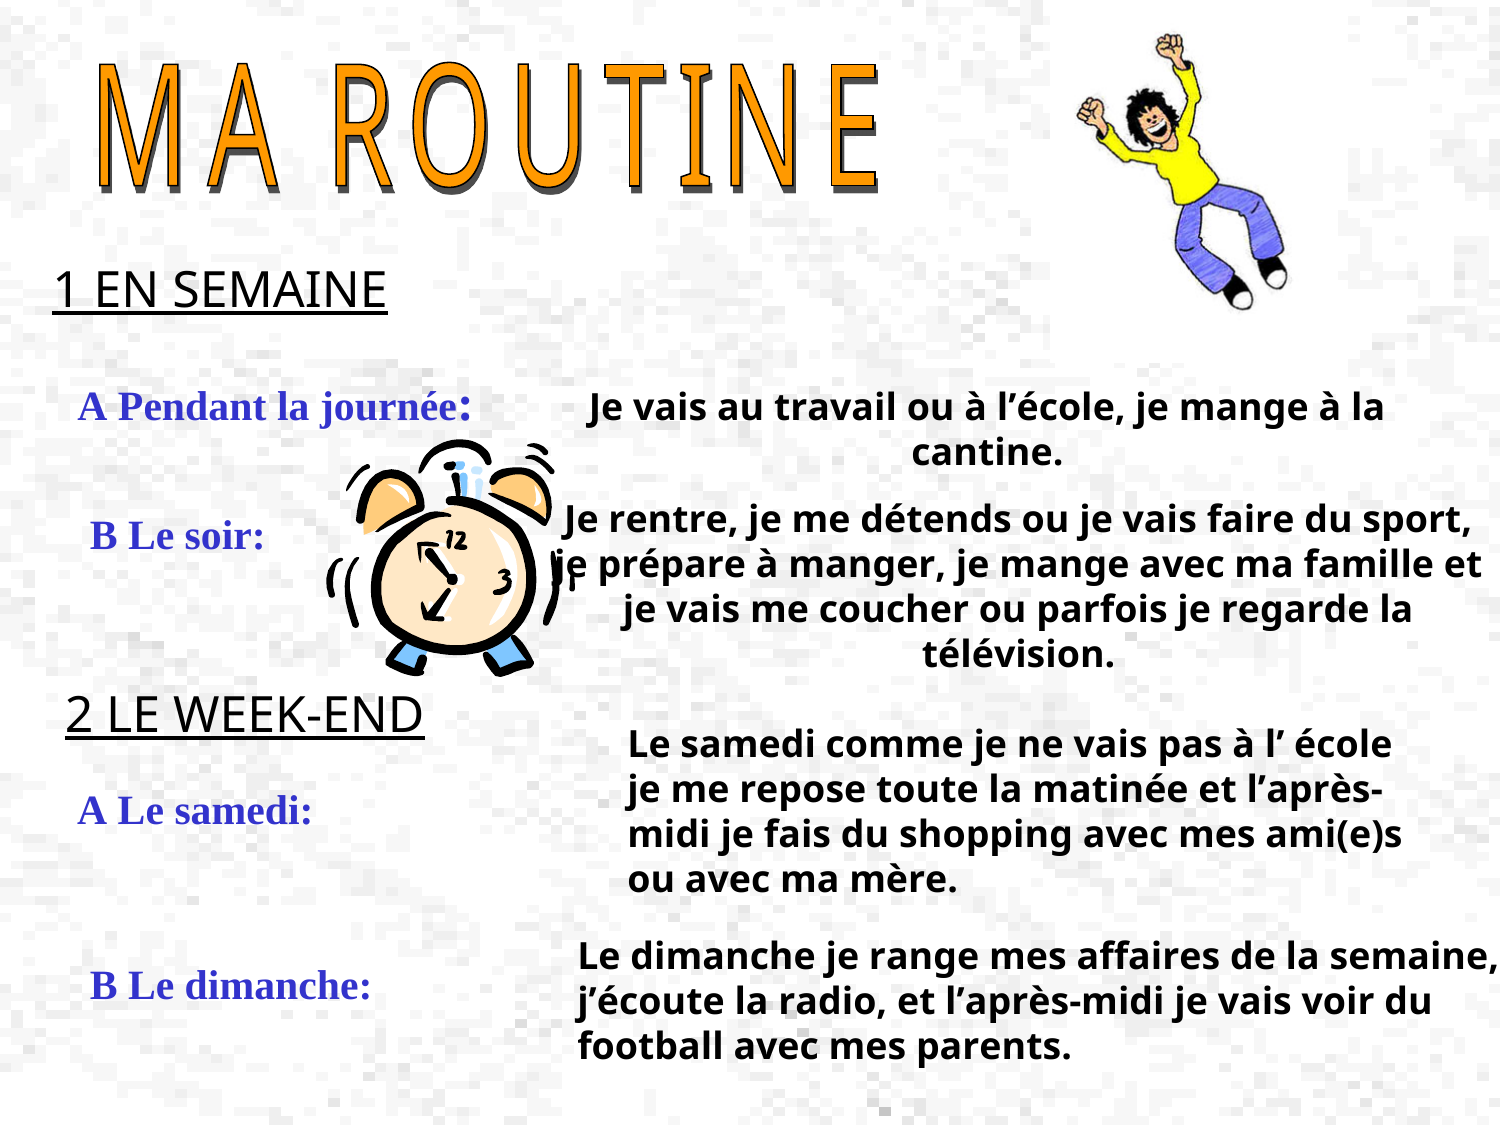

MA ROUTINE
1 EN SEMAINE
A Pendant la journée:
Je vais au travail ou à l’école, je mange à la cantine.
Je rentre, je me détends ou je vais faire du sport, je prépare à manger, je mange avec ma famille et je vais me coucher ou parfois je regarde la télévision.
B Le soir:
2 LE WEEK-END
Le samedi comme je ne vais pas à l’ école je me repose toute la matinée et l’après-midi je fais du shopping avec mes ami(e)s ou avec ma mère.
A Le samedi:
Le dimanche je range mes affaires de la semaine, j’écoute la radio, et l’après-midi je vais voir du football avec mes parents.
B Le dimanche: